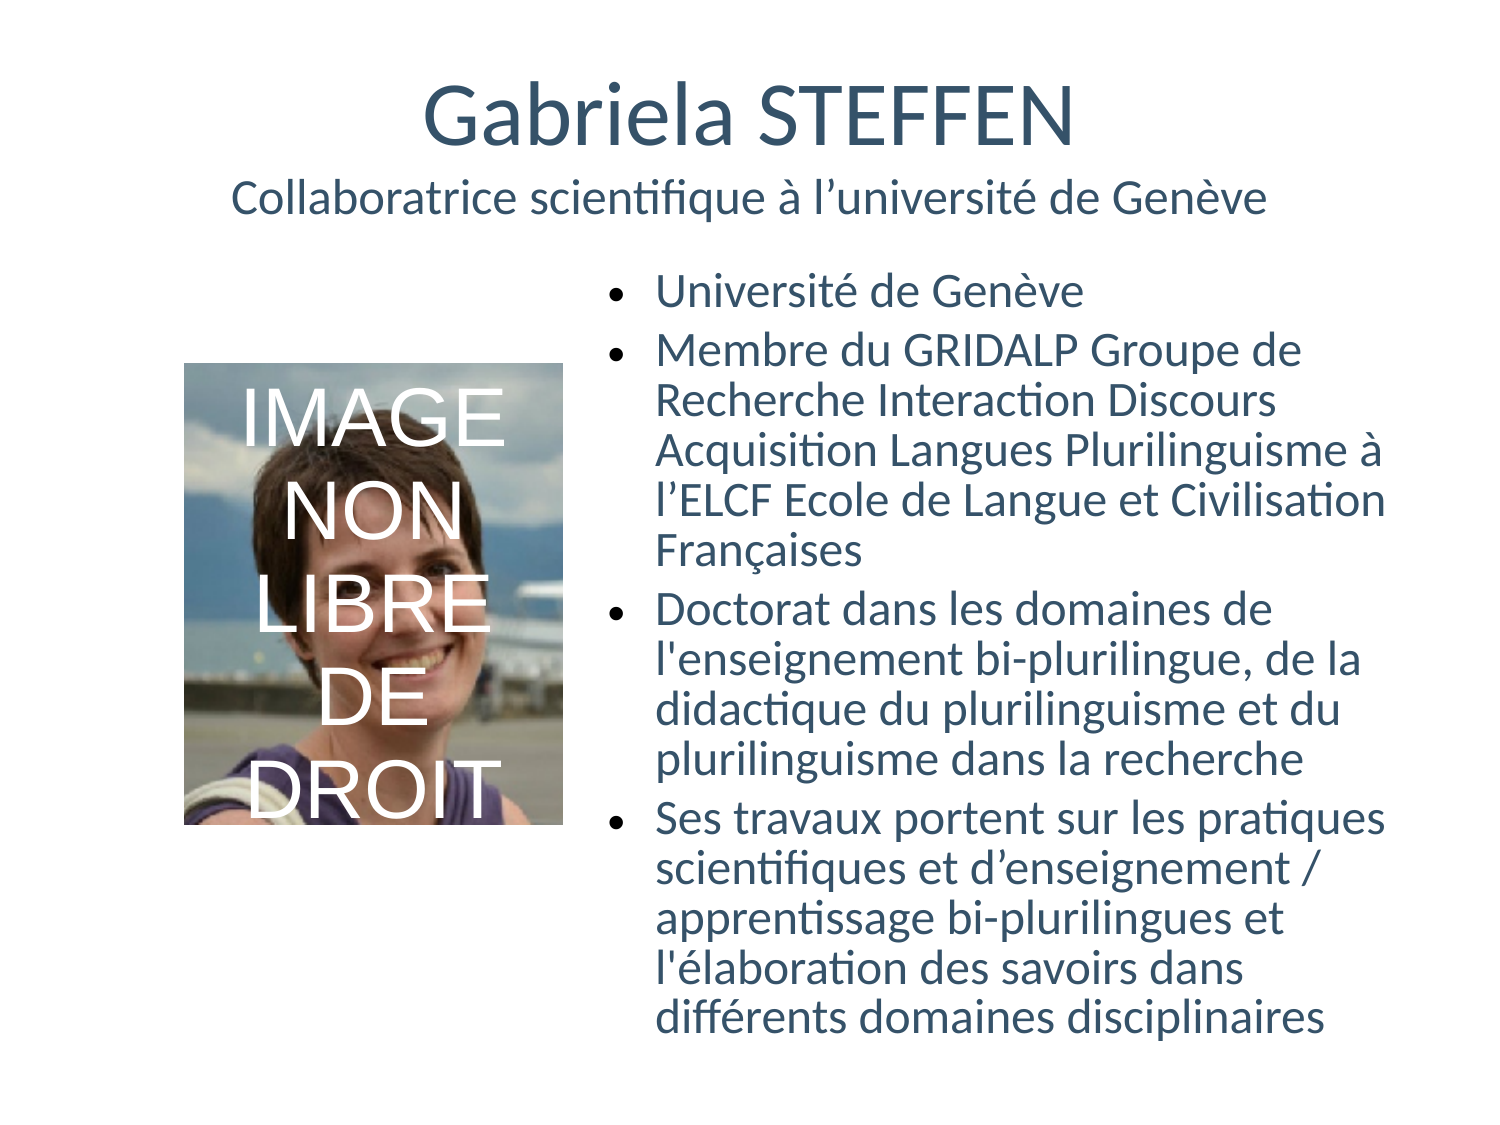

# Gabriela STEFFEN Collaboratrice scientifique à l’université de Genève
Université de Genève
Membre du GRIDALP Groupe de Recherche Interaction Discours Acquisition Langues Plurilinguisme à l’ELCF Ecole de Langue et Civilisation Françaises
Doctorat dans les domaines de l'enseignement bi-plurilingue, de la didactique du plurilinguisme et du plurilinguisme dans la recherche
Ses travaux portent sur les pratiques scientifiques et d’enseignement / apprentissage bi-plurilingues et l'élaboration des savoirs dans différents domaines disciplinaires
IMAGE
NON
LIBRE
DE
DROIT